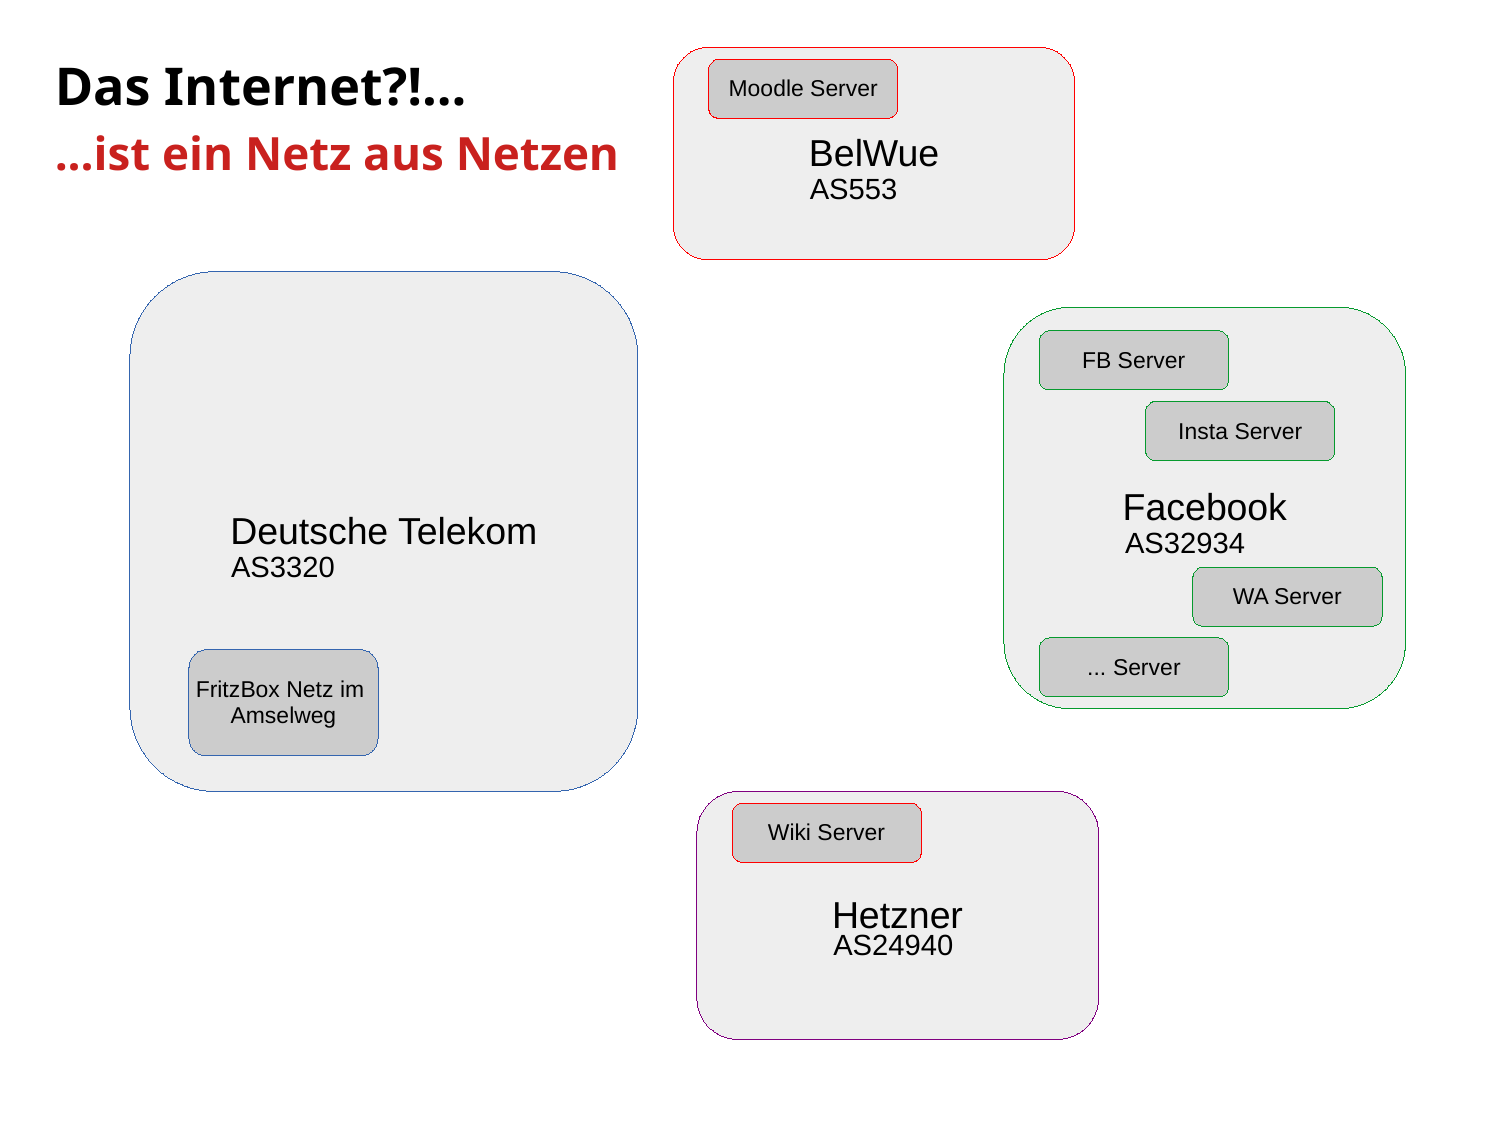

Das Internet?!...
...ist ein Netz aus Netzen
BelWue
Moodle Server
AS553
Deutsche Telekom
Facebook
FB Server
Insta Server
AS32934
AS3320
WA Server
... Server
FritzBox Netz im
Amselweg
Hetzner
Wiki Server
AS24940